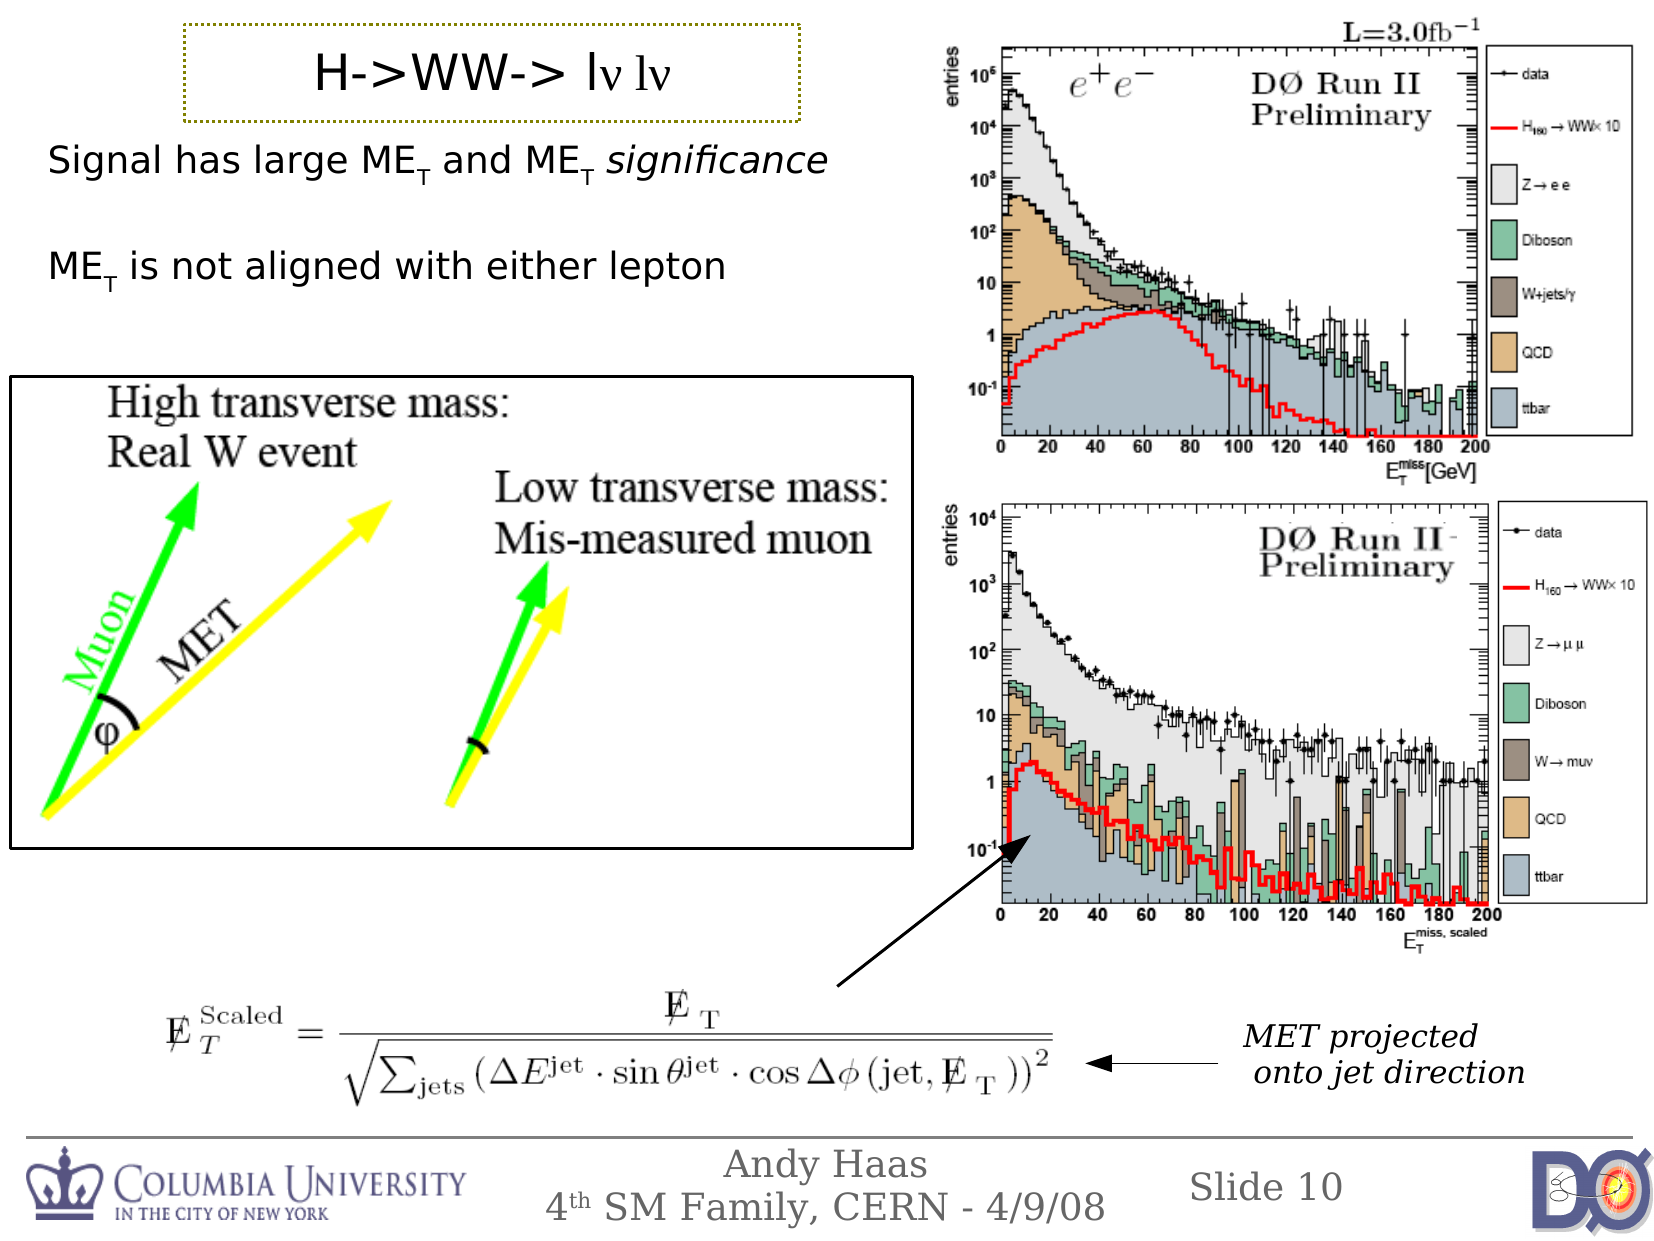

# H->WW-> lν lν
Signal has large MET and MET significance
MET is not aligned with either lepton
MET projected
 onto jet direction